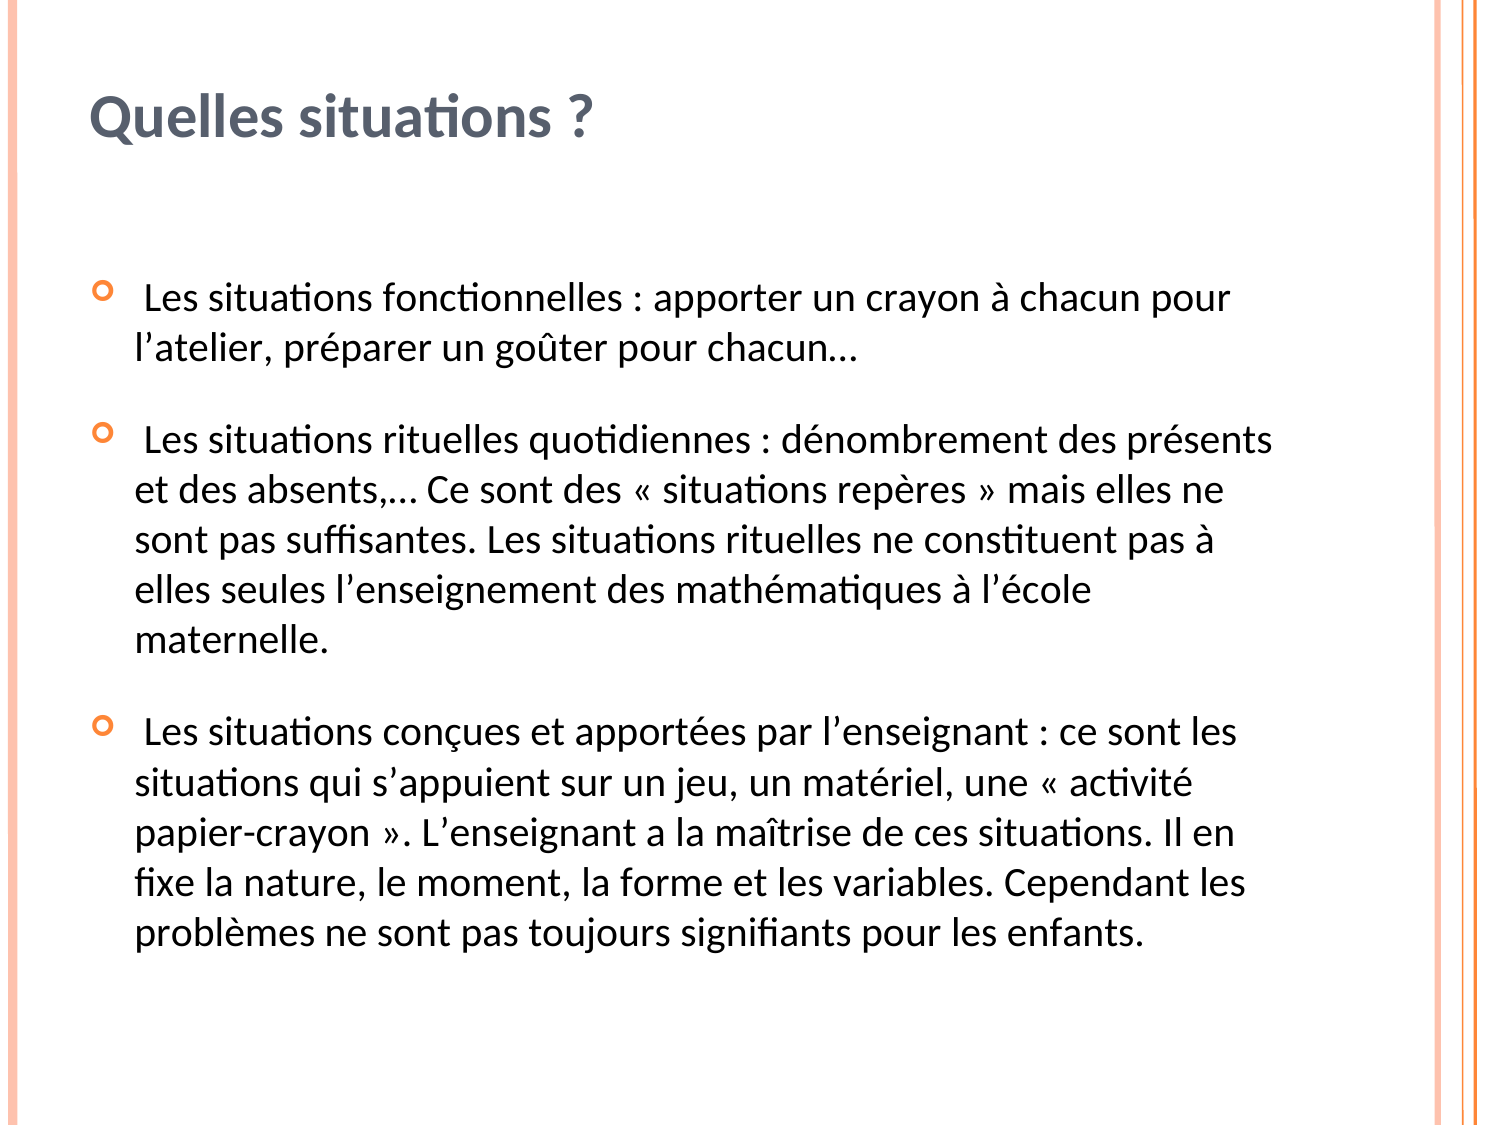

# Quelles situations ?
 Les situations fonctionnelles : apporter un crayon à chacun pour l’atelier, préparer un goûter pour chacun…
 Les situations rituelles quotidiennes : dénombrement des présents et des absents,… Ce sont des « situations repères » mais elles ne sont pas suffisantes. Les situations rituelles ne constituent pas à elles seules l’enseignement des mathématiques à l’école maternelle.
 Les situations conçues et apportées par l’enseignant : ce sont les situations qui s’appuient sur un jeu, un matériel, une « activité papier-crayon ». L’enseignant a la maîtrise de ces situations. Il en fixe la nature, le moment, la forme et les variables. Cependant les problèmes ne sont pas toujours signifiants pour les enfants.